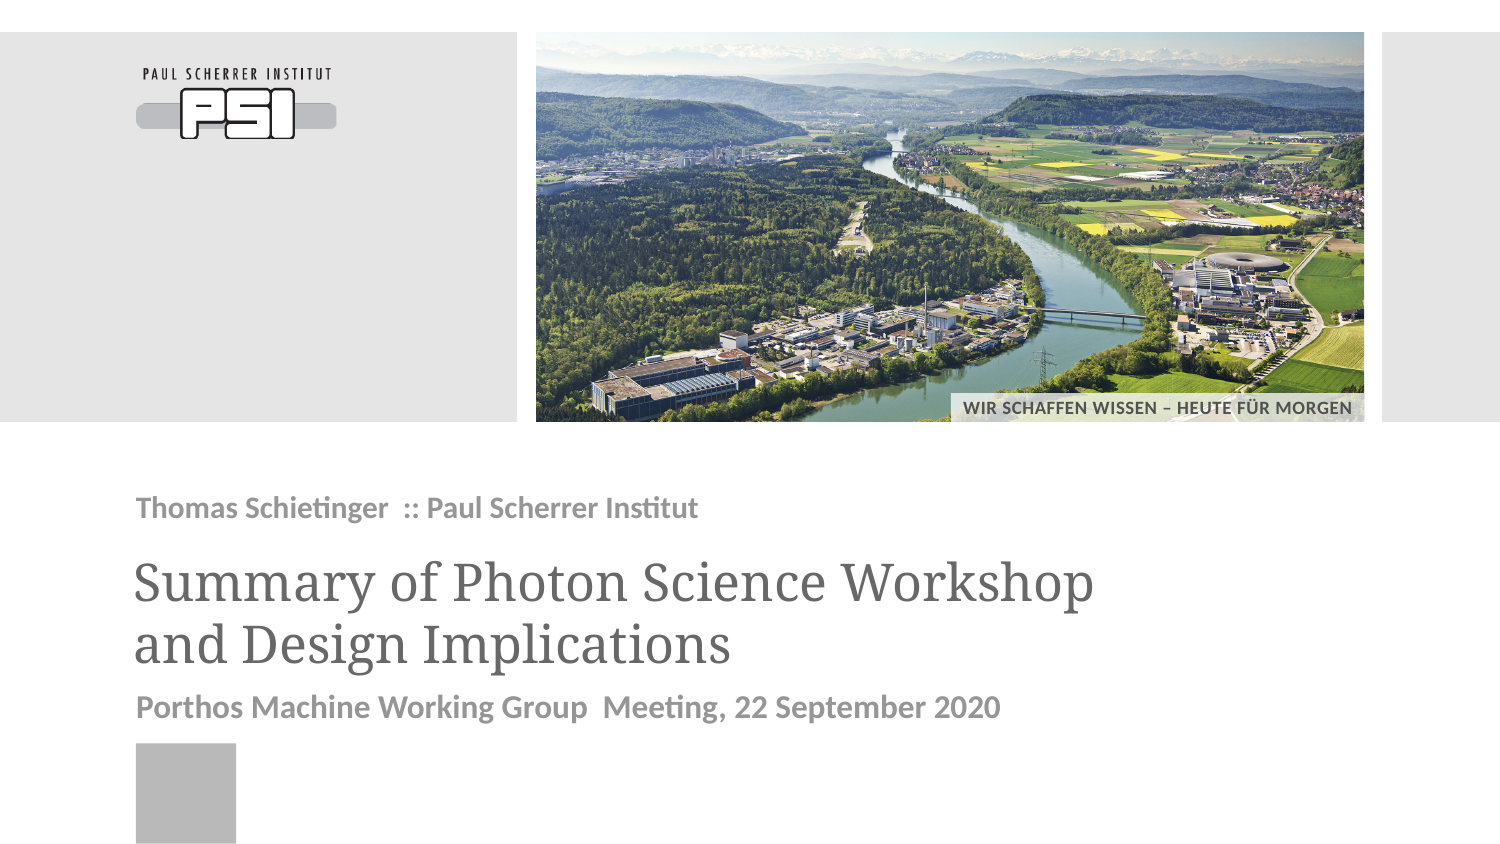

Thomas Schietinger :: Paul Scherrer Institut
# Summary of Photon Science Workshop and Design Implications
Porthos Machine Working Group Meeting, 22 September 2020